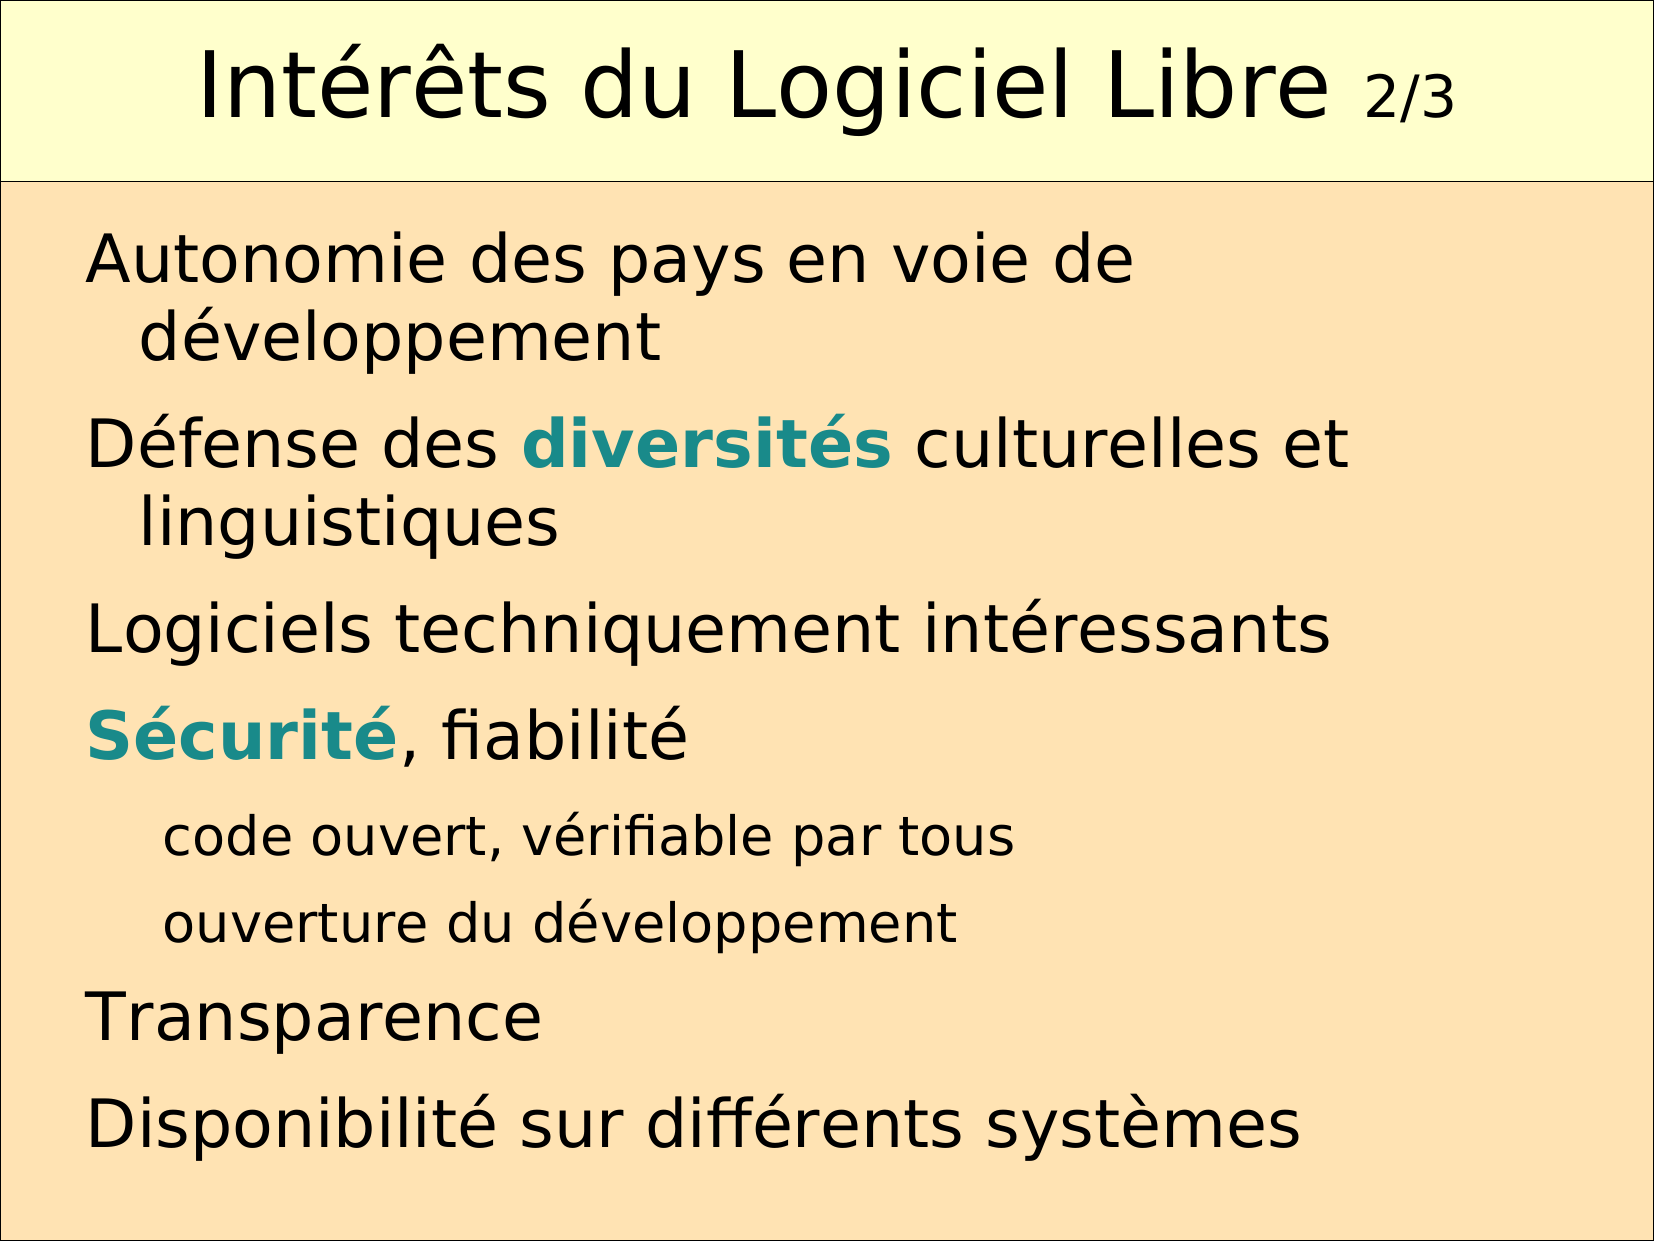

# Intérêts du Logiciel Libre 2/3
Autonomie des pays en voie de développement
Défense des diversités culturelles et linguistiques
Logiciels techniquement intéressants
Sécurité, fiabilité
code ouvert, vérifiable par tous
ouverture du développement
Transparence
Disponibilité sur différents systèmes